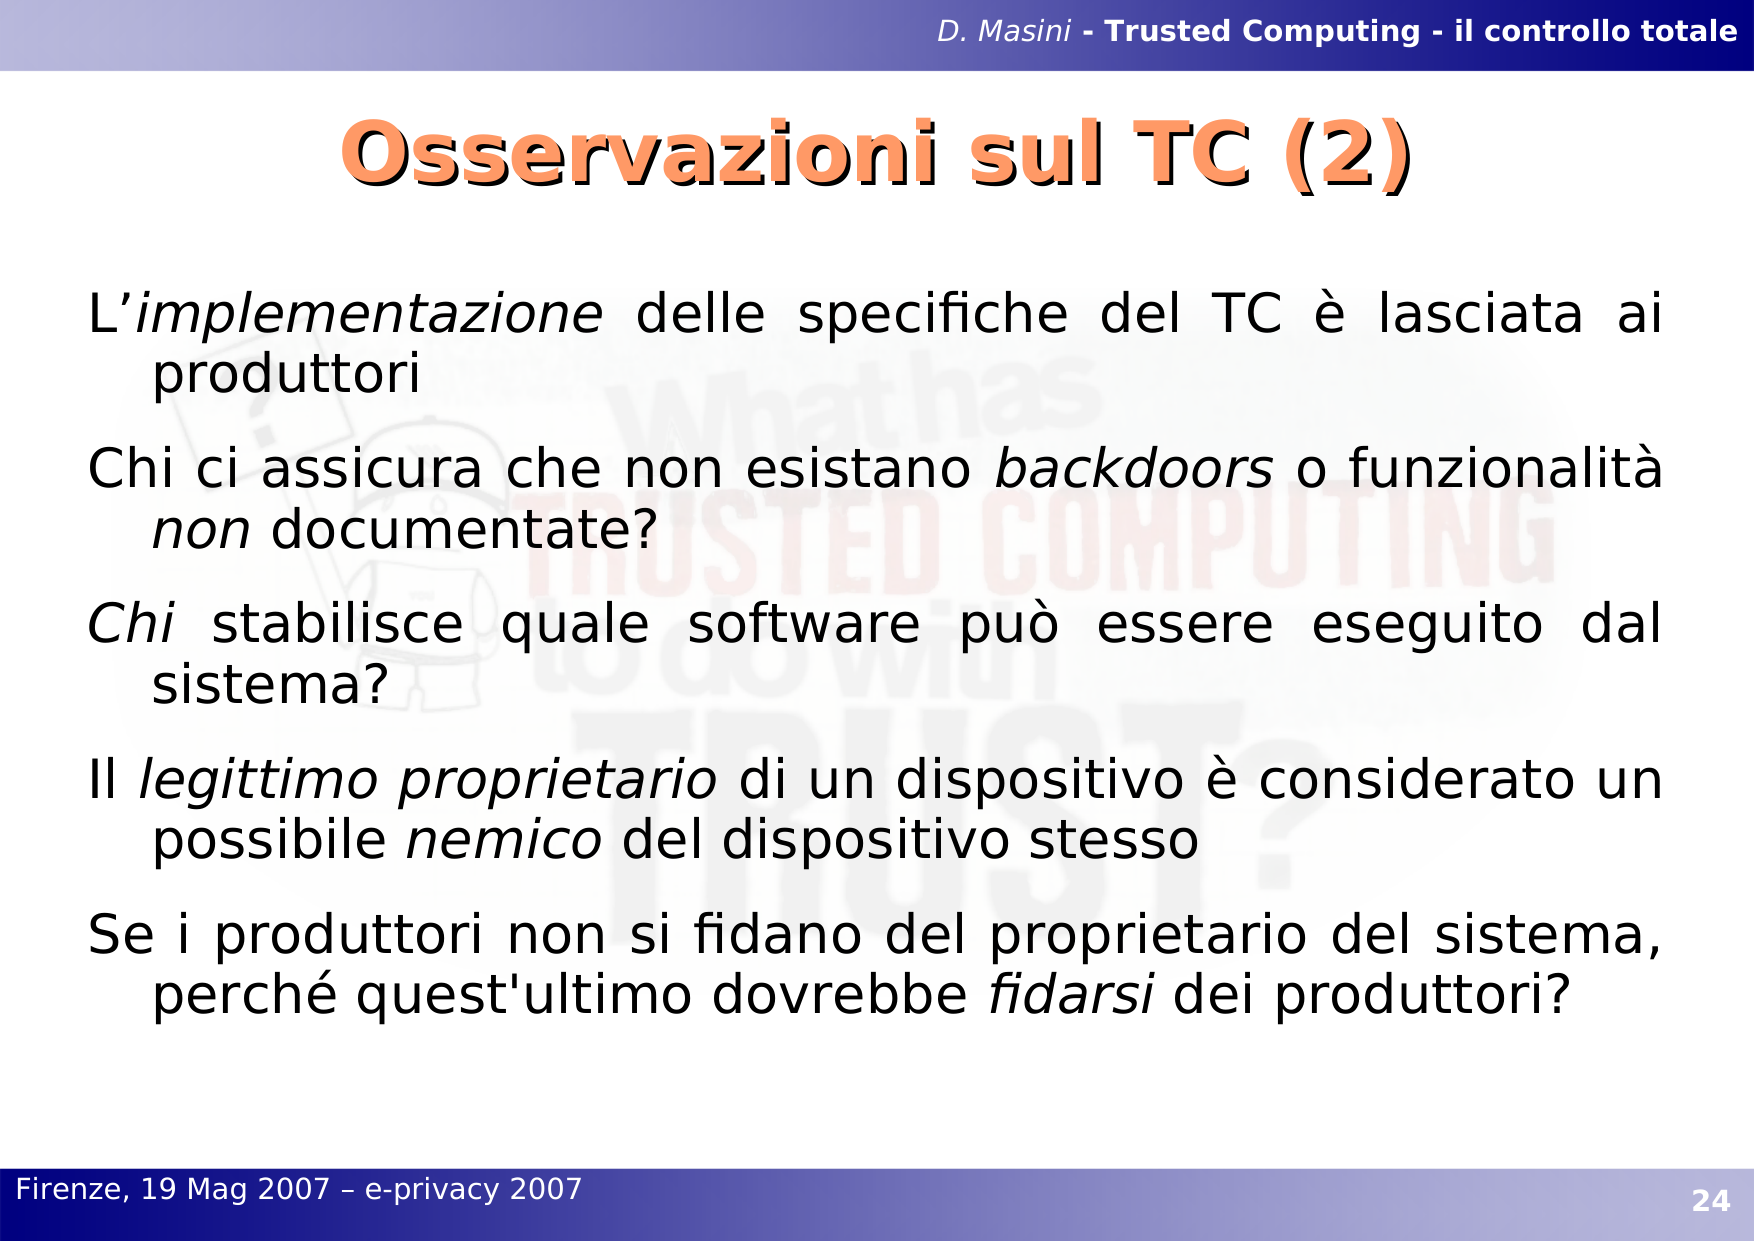

# Osservazioni sul TC (2)
L’implementazione delle specifiche del TC è lasciata ai produttori
Chi ci assicura che non esistano backdoors o funzionalità non documentate?
Chi stabilisce quale software può essere eseguito dal sistema?
Il legittimo proprietario di un dispositivo è considerato un possibile nemico del dispositivo stesso
Se i produttori non si fidano del proprietario del sistema, perché quest'ultimo dovrebbe fidarsi dei produttori?